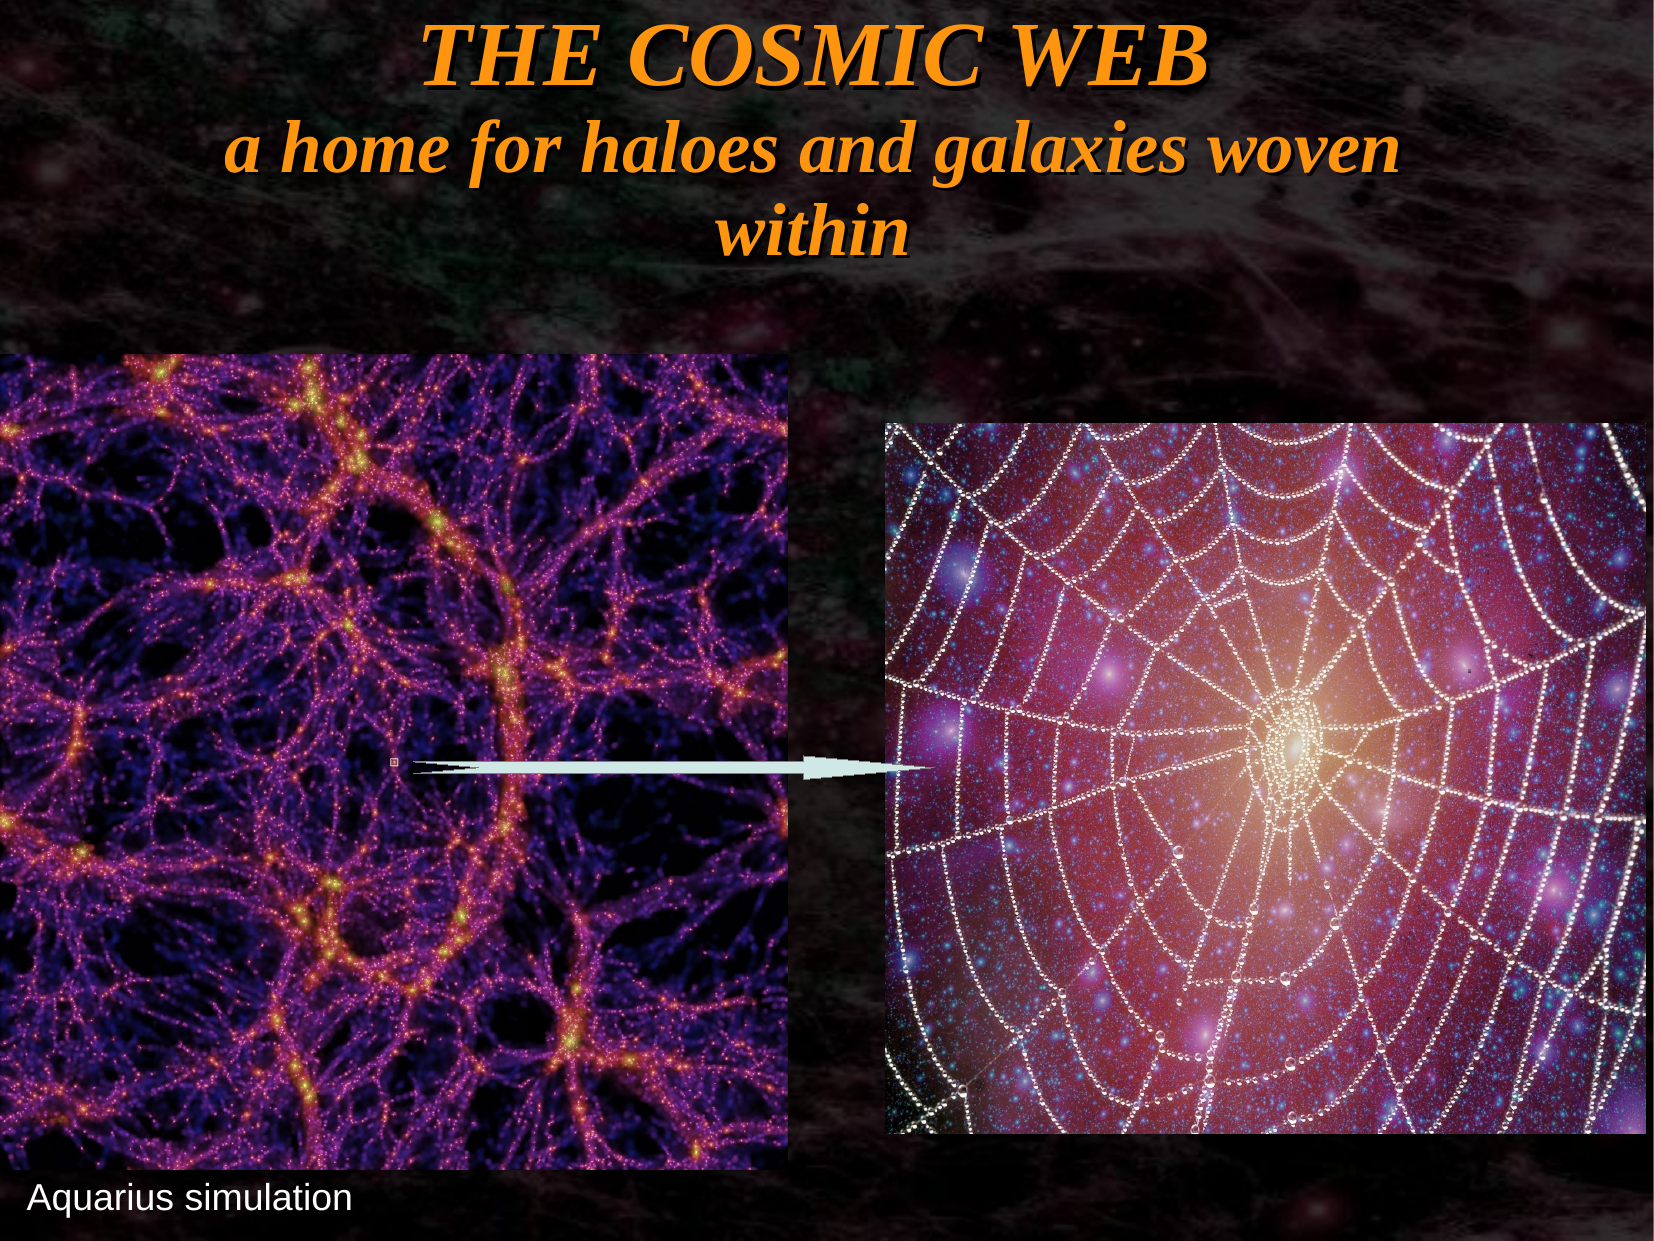

# THE COSMIC WEB a home for haloes and galaxies woven within
Aquarius simulation